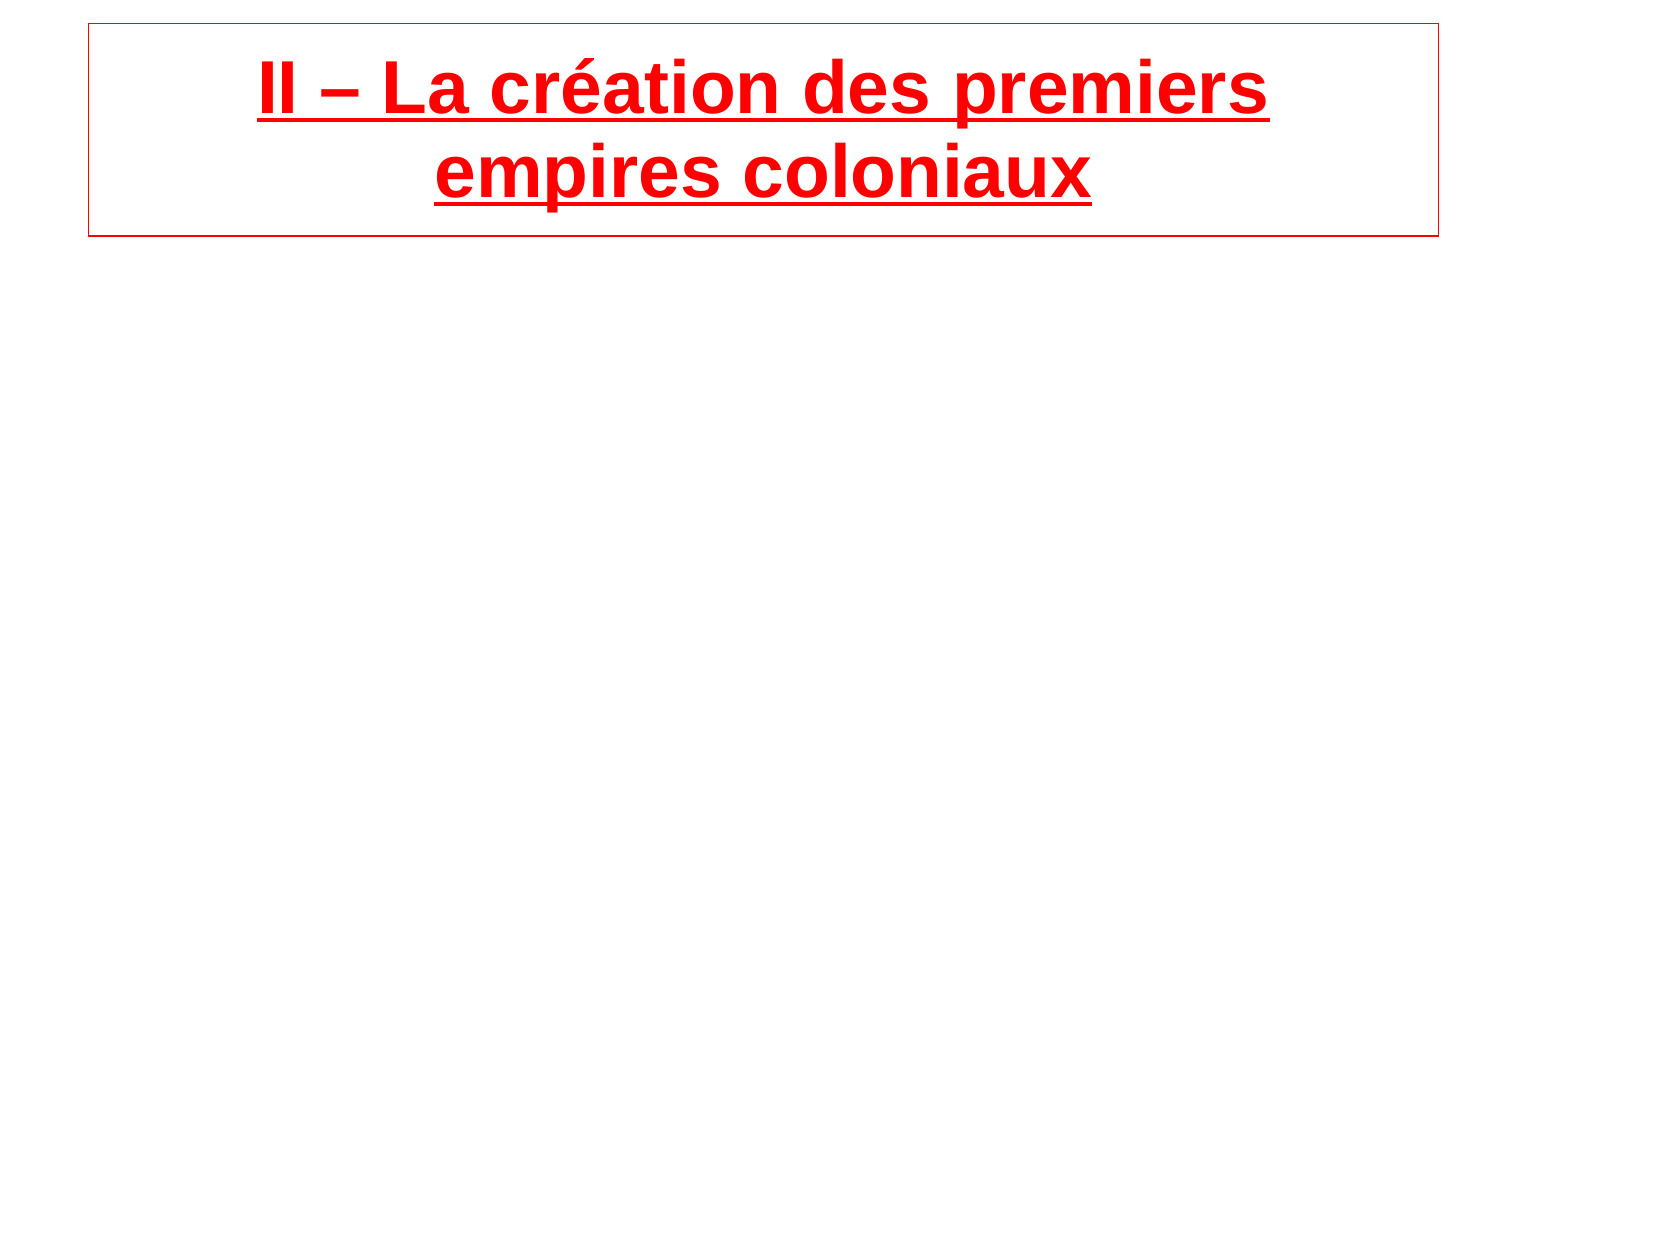

II – La création des premiers empires coloniaux